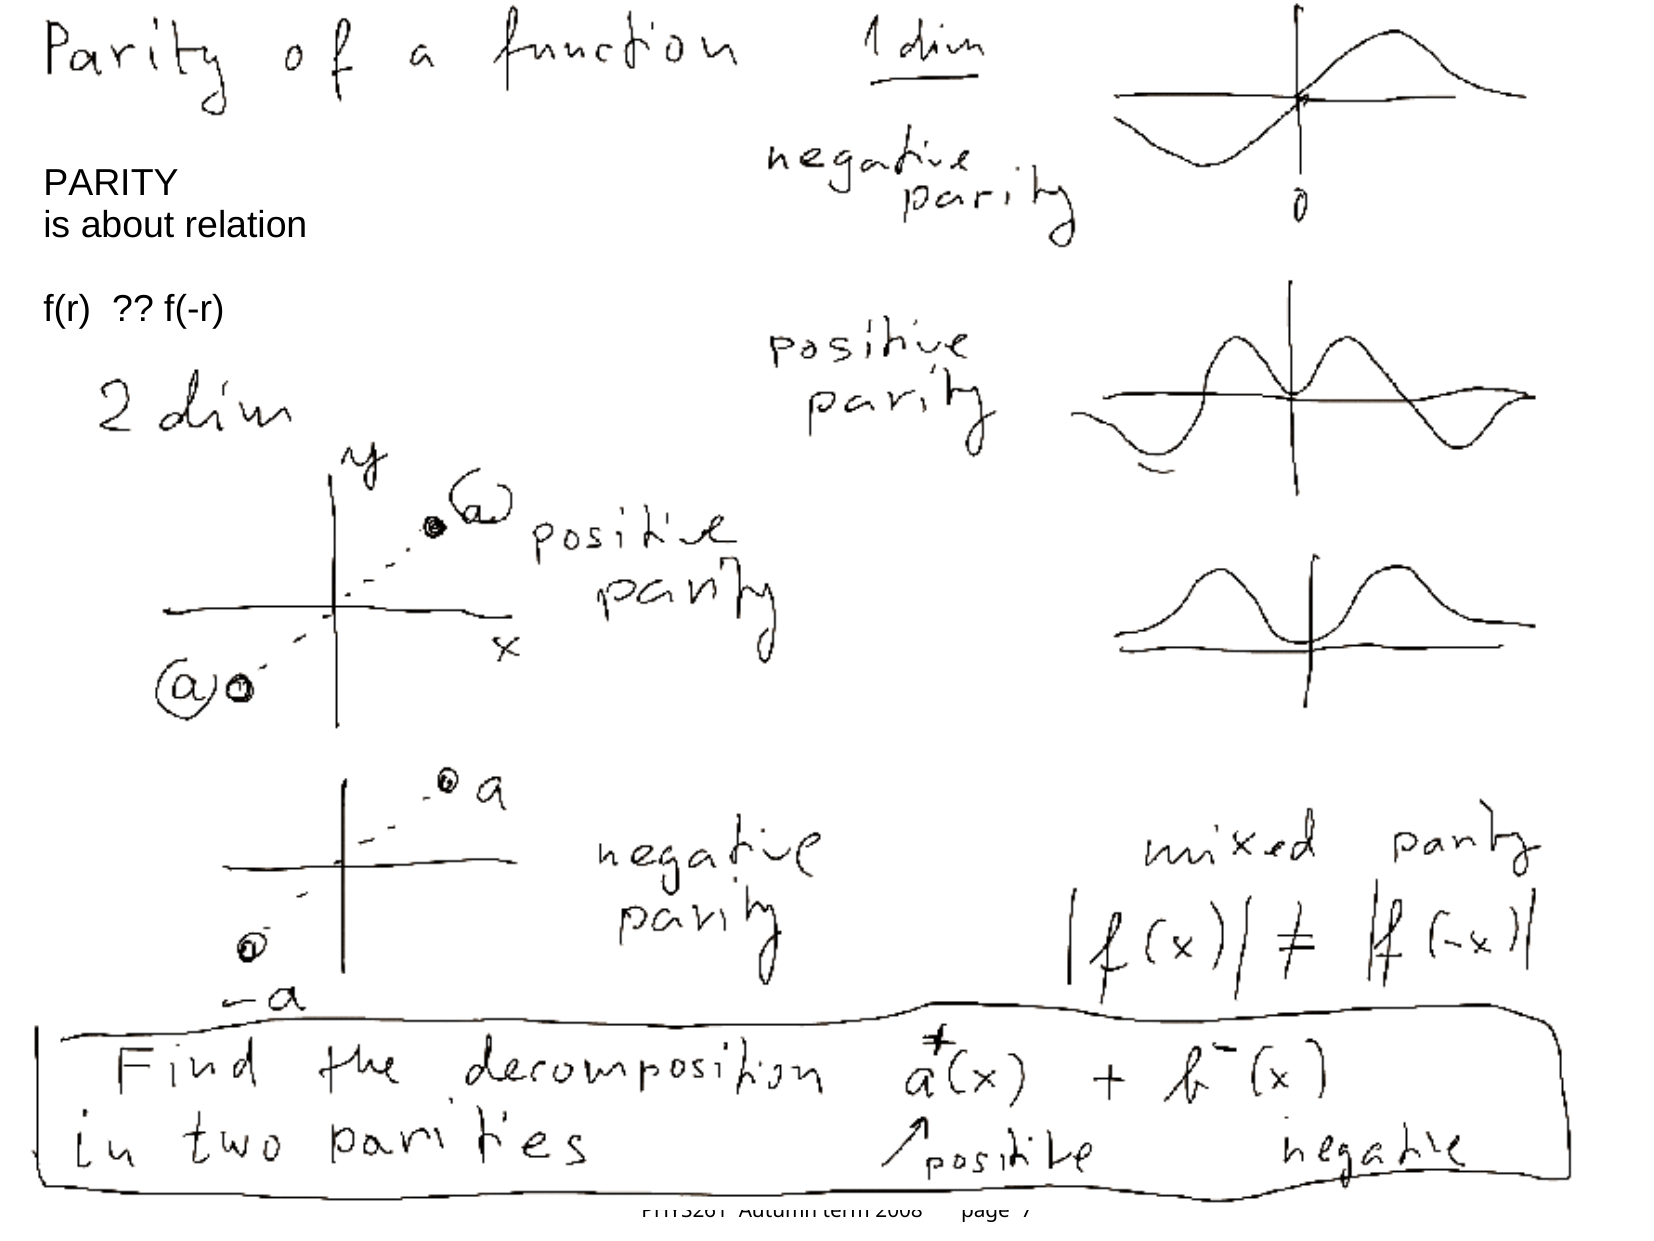

PARITY
is about relation
f(r) ?? f(-r)